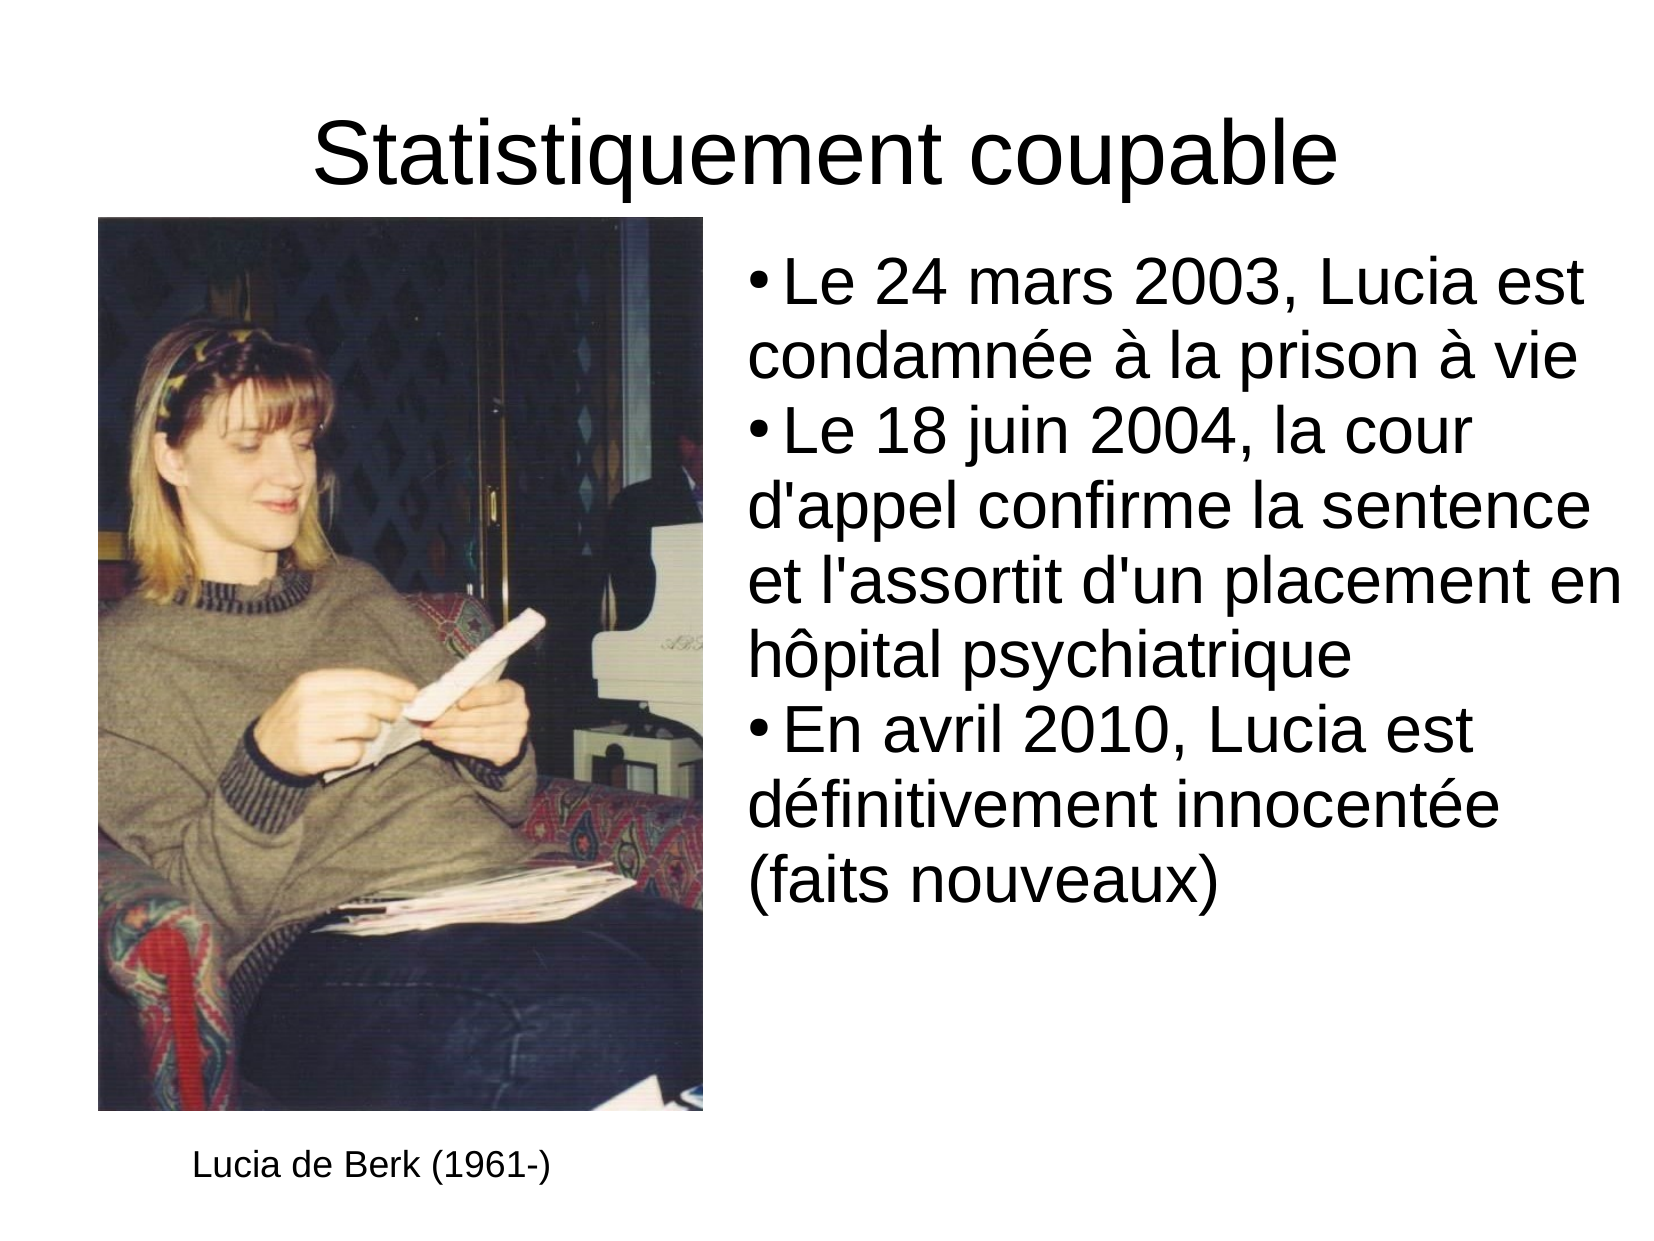

# Statistiquement coupable
Le 24 mars 2003, Lucia est
condamnée à la prison à vie
Le 18 juin 2004, la cour
d'appel confirme la sentence
et l'assortit d'un placement en
hôpital psychiatrique
En avril 2010, Lucia est
définitivement innocentée
(faits nouveaux)
Lucia de Berk (1961-)